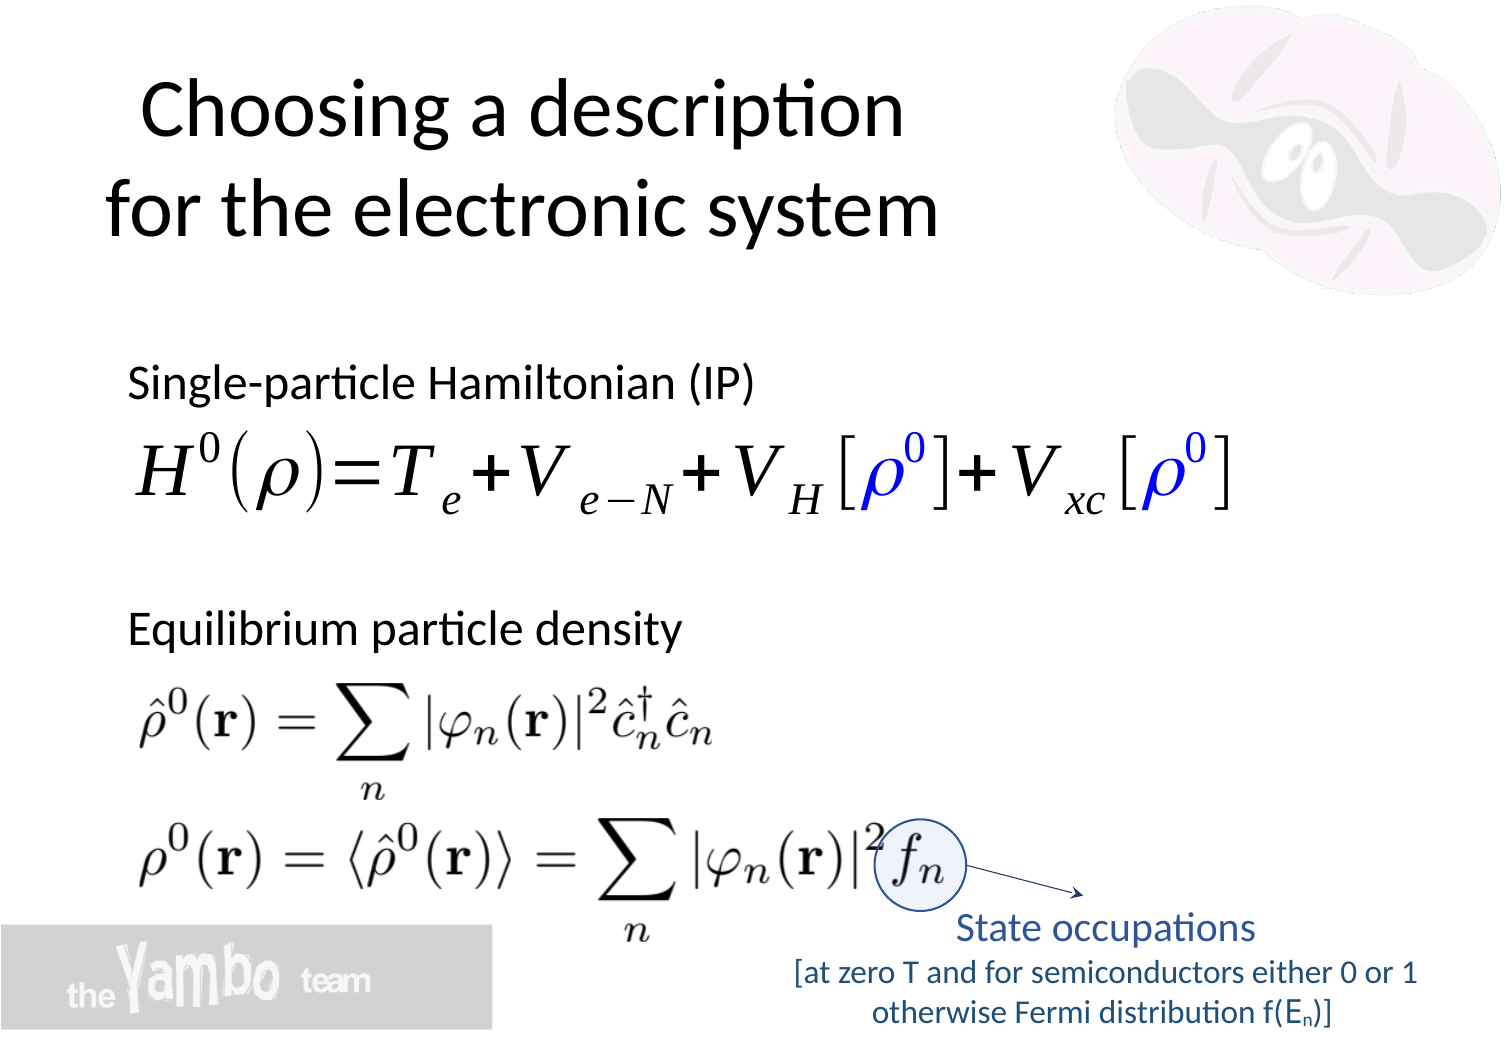

Choosing a description for the electronic system
Single-particle Hamiltonian (IP)
Equilibrium particle density
State occupations
[at zero T and for semiconductors either 0 or 1
otherwise Fermi distribution f(En)]